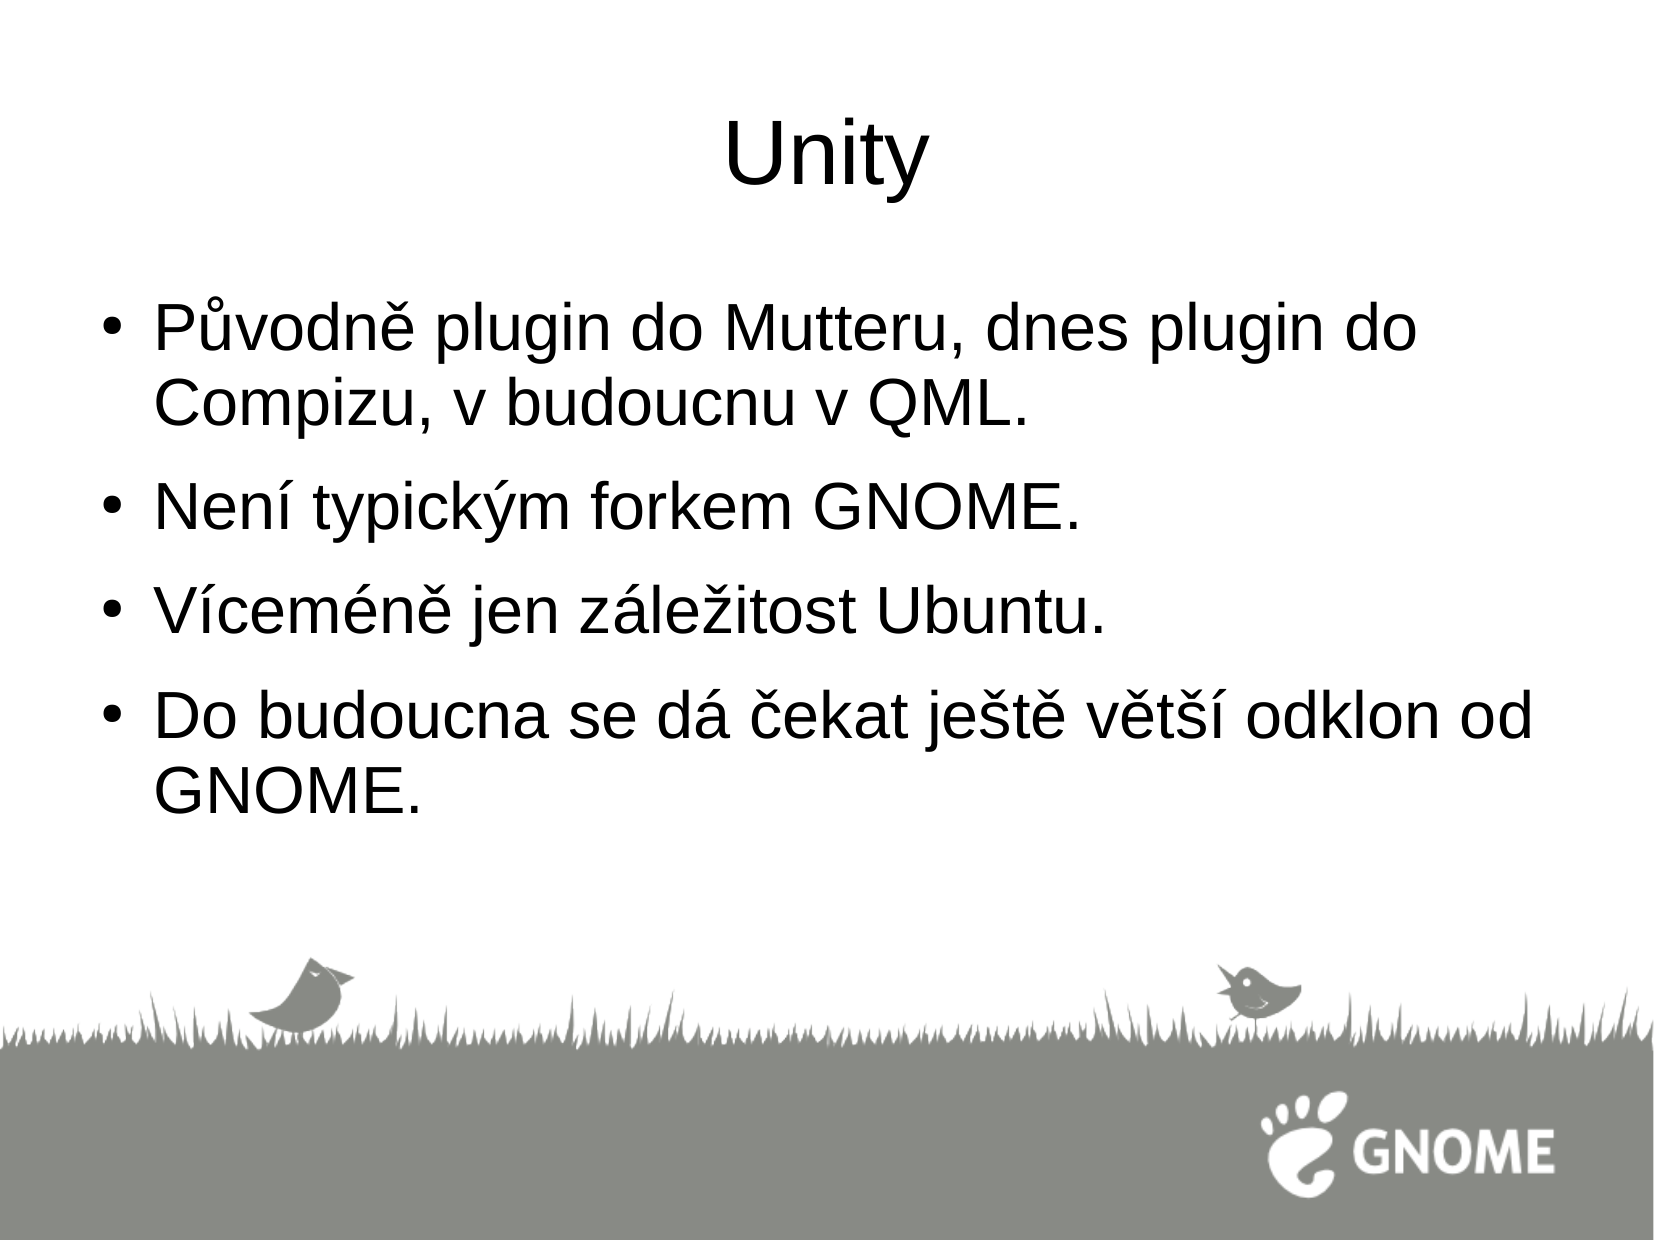

# Unity
Původně plugin do Mutteru, dnes plugin do Compizu, v budoucnu v QML.
Není typickým forkem GNOME.
Víceméně jen záležitost Ubuntu.
Do budoucna se dá čekat ještě větší odklon od GNOME.